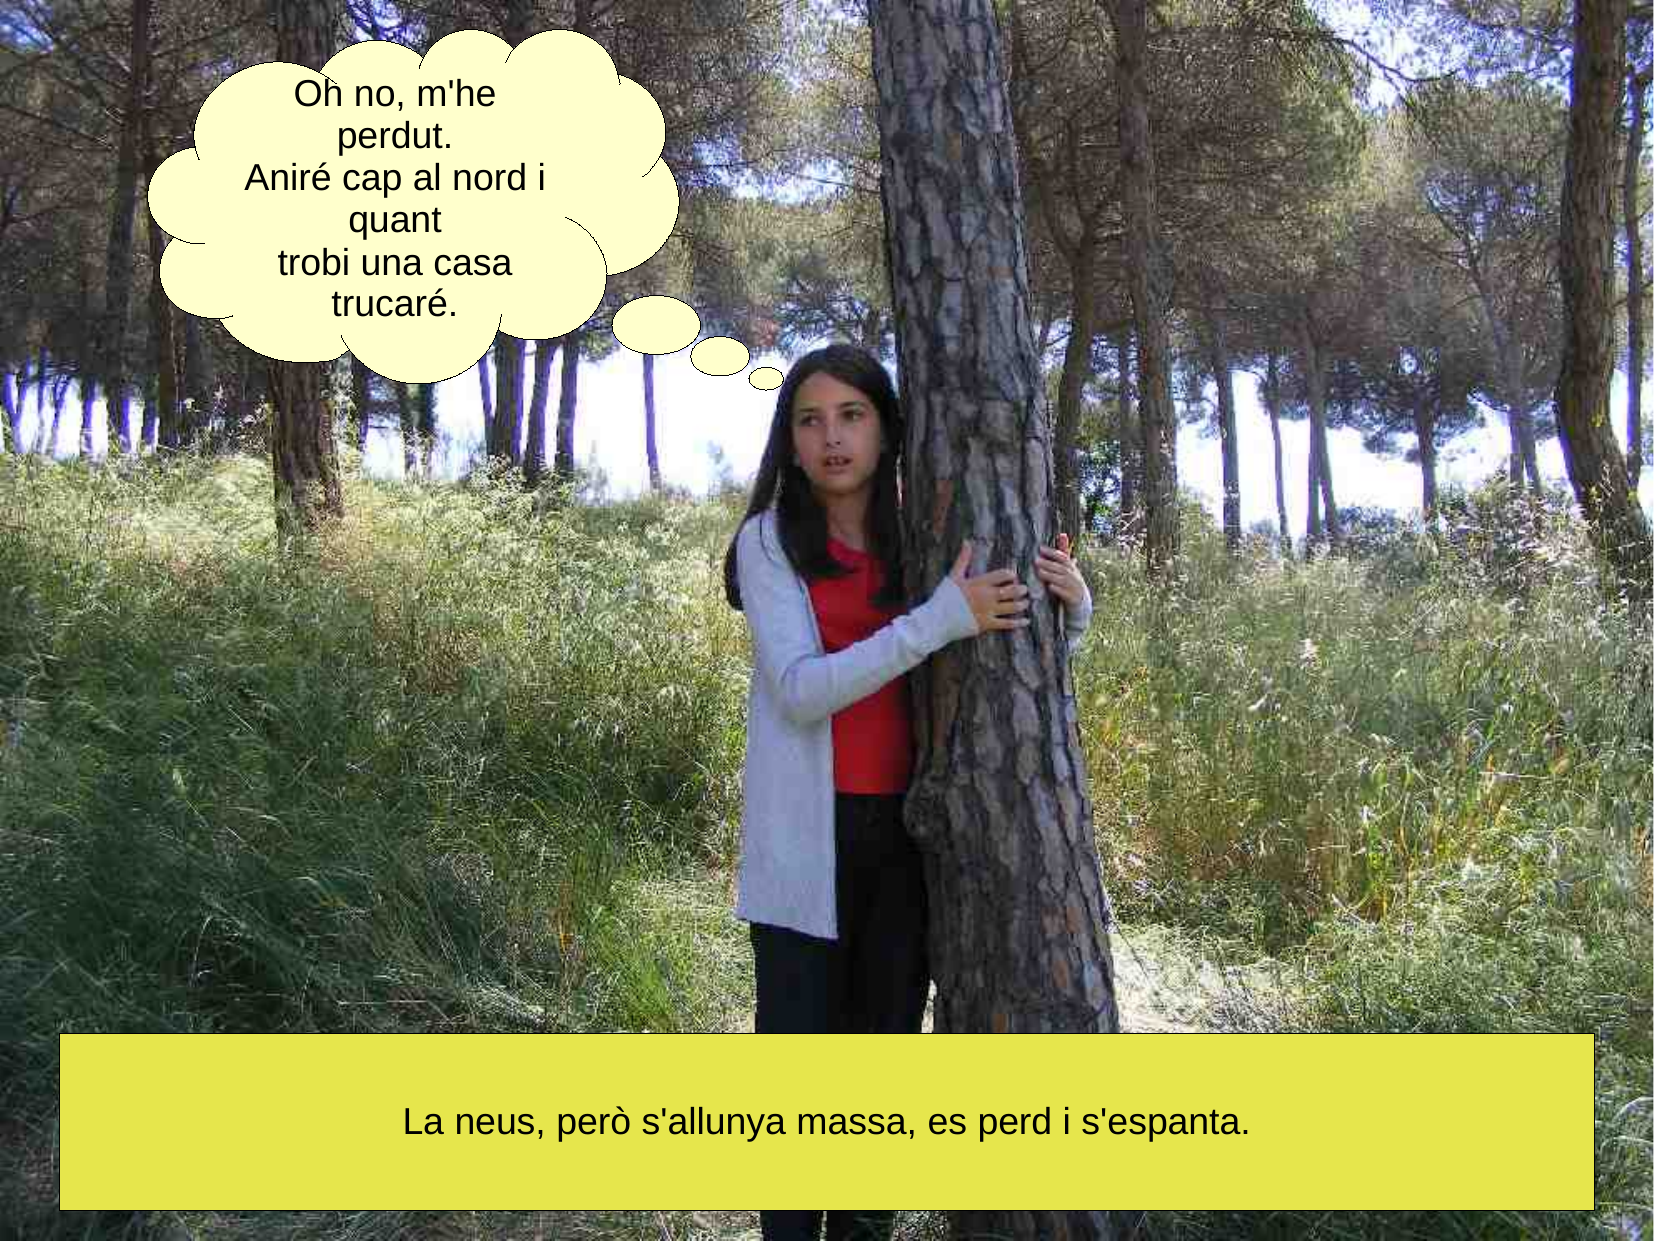

Oh no, m'he perdut.
Aniré cap al nord i quant
trobi una casa trucaré.
La neus, però s'allunya massa, es perd i s'espanta.